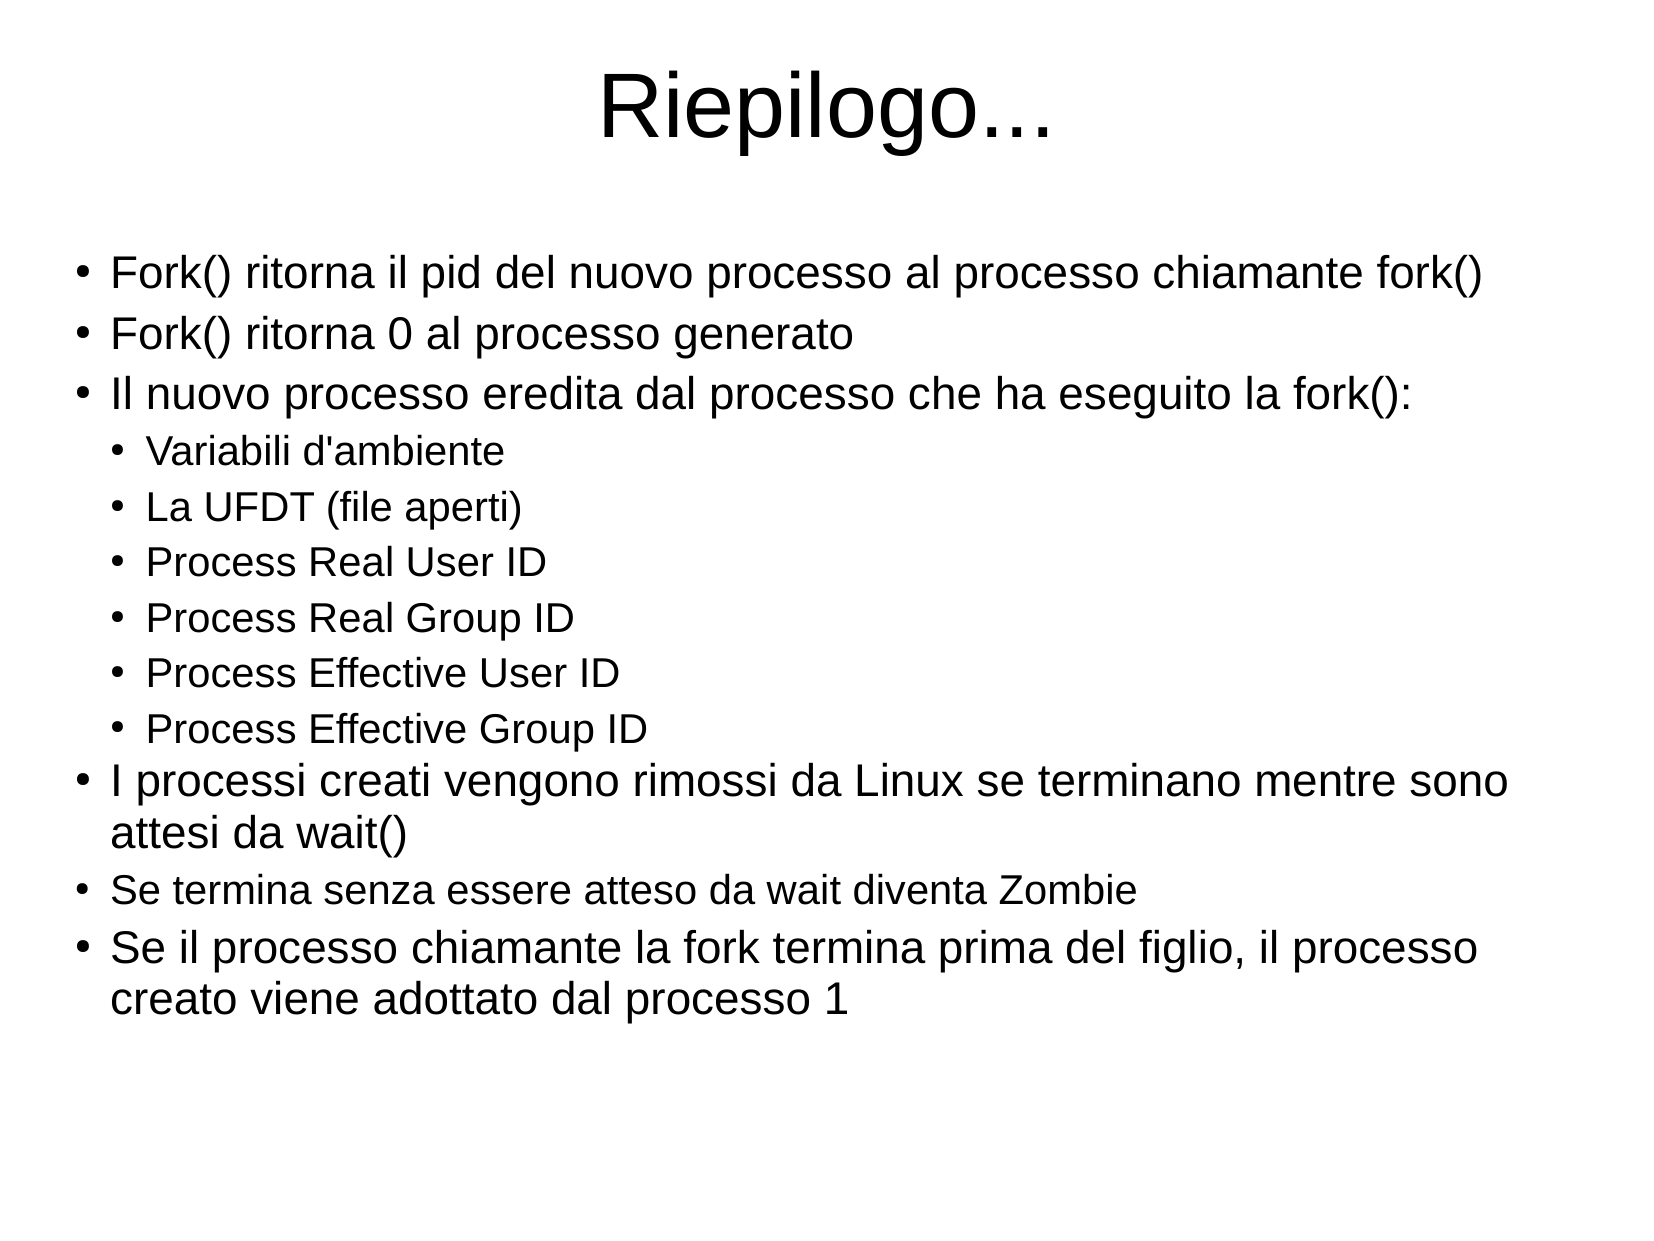

# Riepilogo...
Fork() ritorna il pid del nuovo processo al processo chiamante fork()
Fork() ritorna 0 al processo generato
Il nuovo processo eredita dal processo che ha eseguito la fork():
Variabili d'ambiente
La UFDT (file aperti)
Process Real User ID
Process Real Group ID
Process Effective User ID
Process Effective Group ID
I processi creati vengono rimossi da Linux se terminano mentre sono attesi da wait()
Se termina senza essere atteso da wait diventa Zombie
Se il processo chiamante la fork termina prima del figlio, il processo creato viene adottato dal processo 1